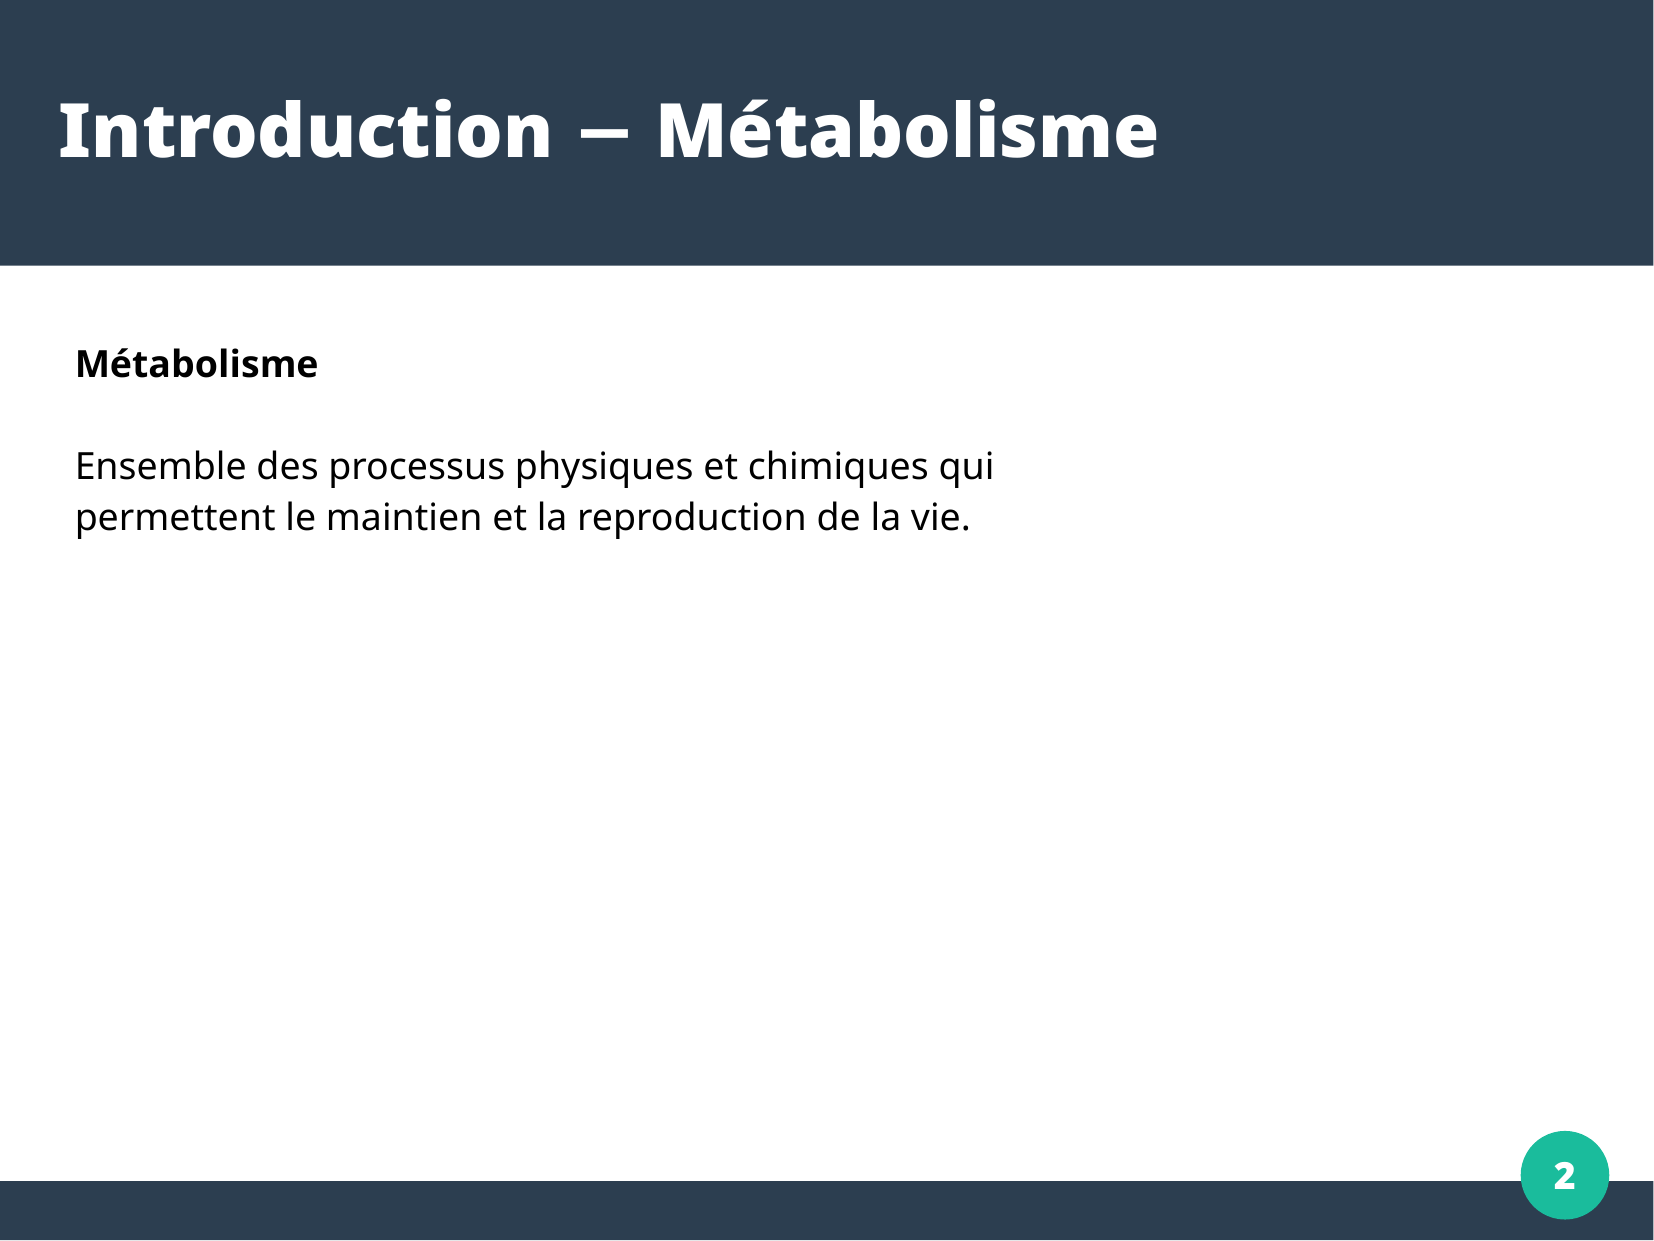

# Introduction − Métabolisme
Métabolisme
Ensemble des processus physiques et chimiques qui permettent le maintien et la reproduction de la vie.
2